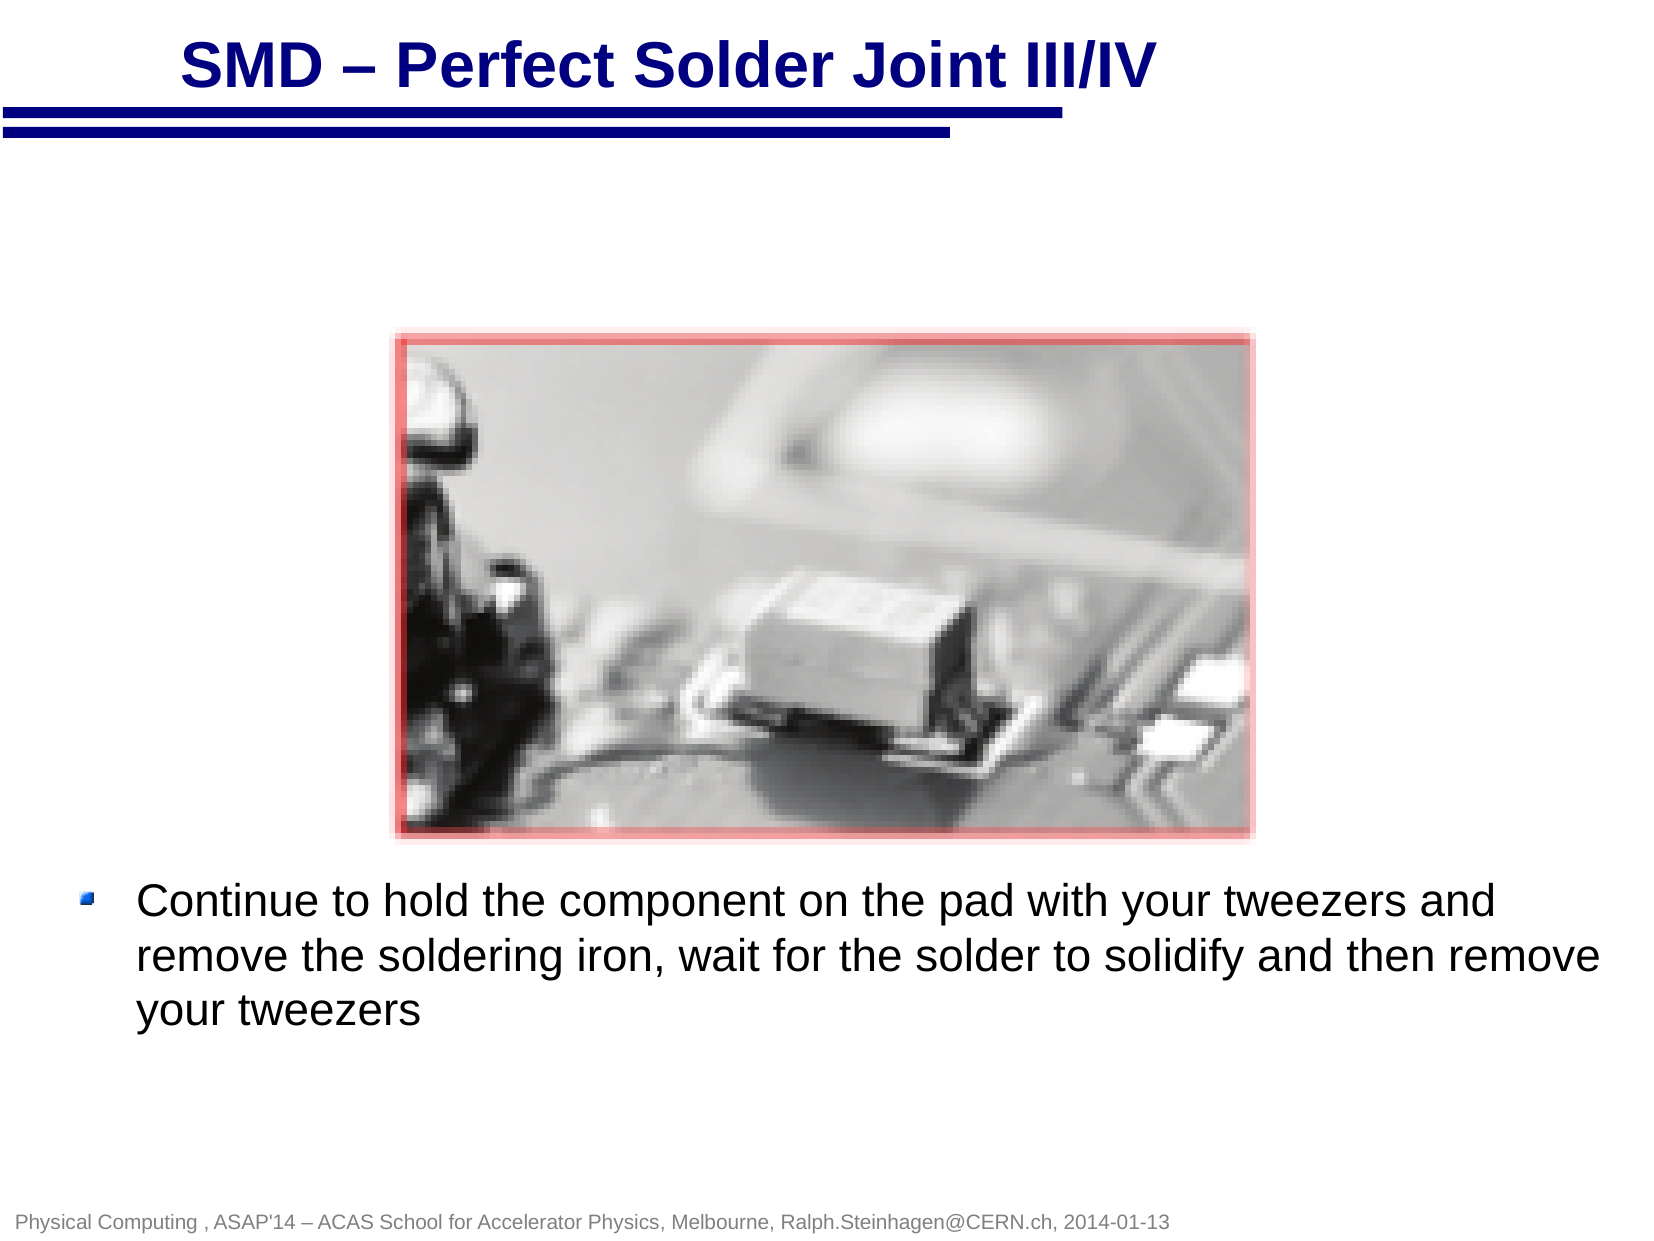

# SMD – Perfect Solder Joint III/IV
Continue to hold the component on the pad with your tweezers and remove the soldering iron, wait for the solder to solidify and then remove your tweezers